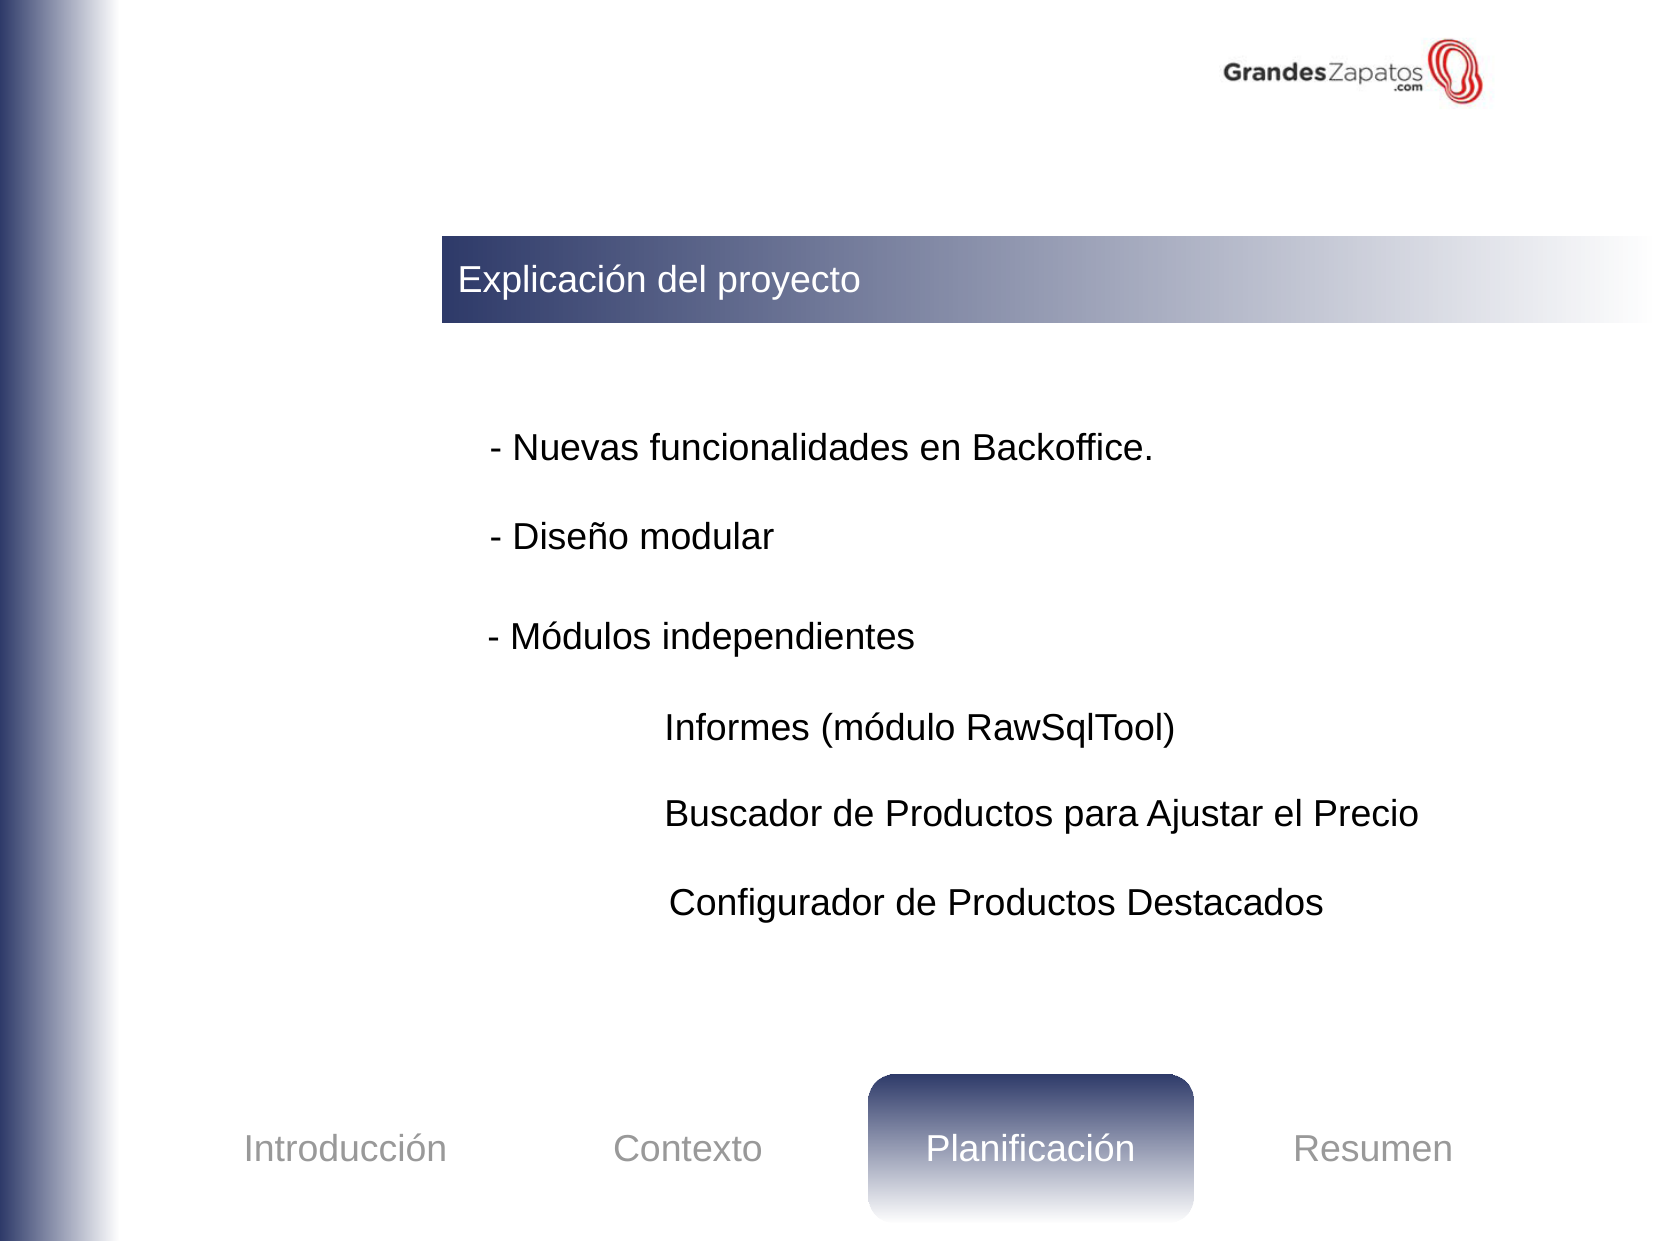

Explicación del proyecto
- Nuevas funcionalidades en Backoffice.
- Diseño modular
- Módulos independientes
Informes (módulo RawSqlTool)
Buscador de Productos para Ajustar el Precio
Configurador de Productos Destacados
Introducción
Contexto
Planificación
Resumen